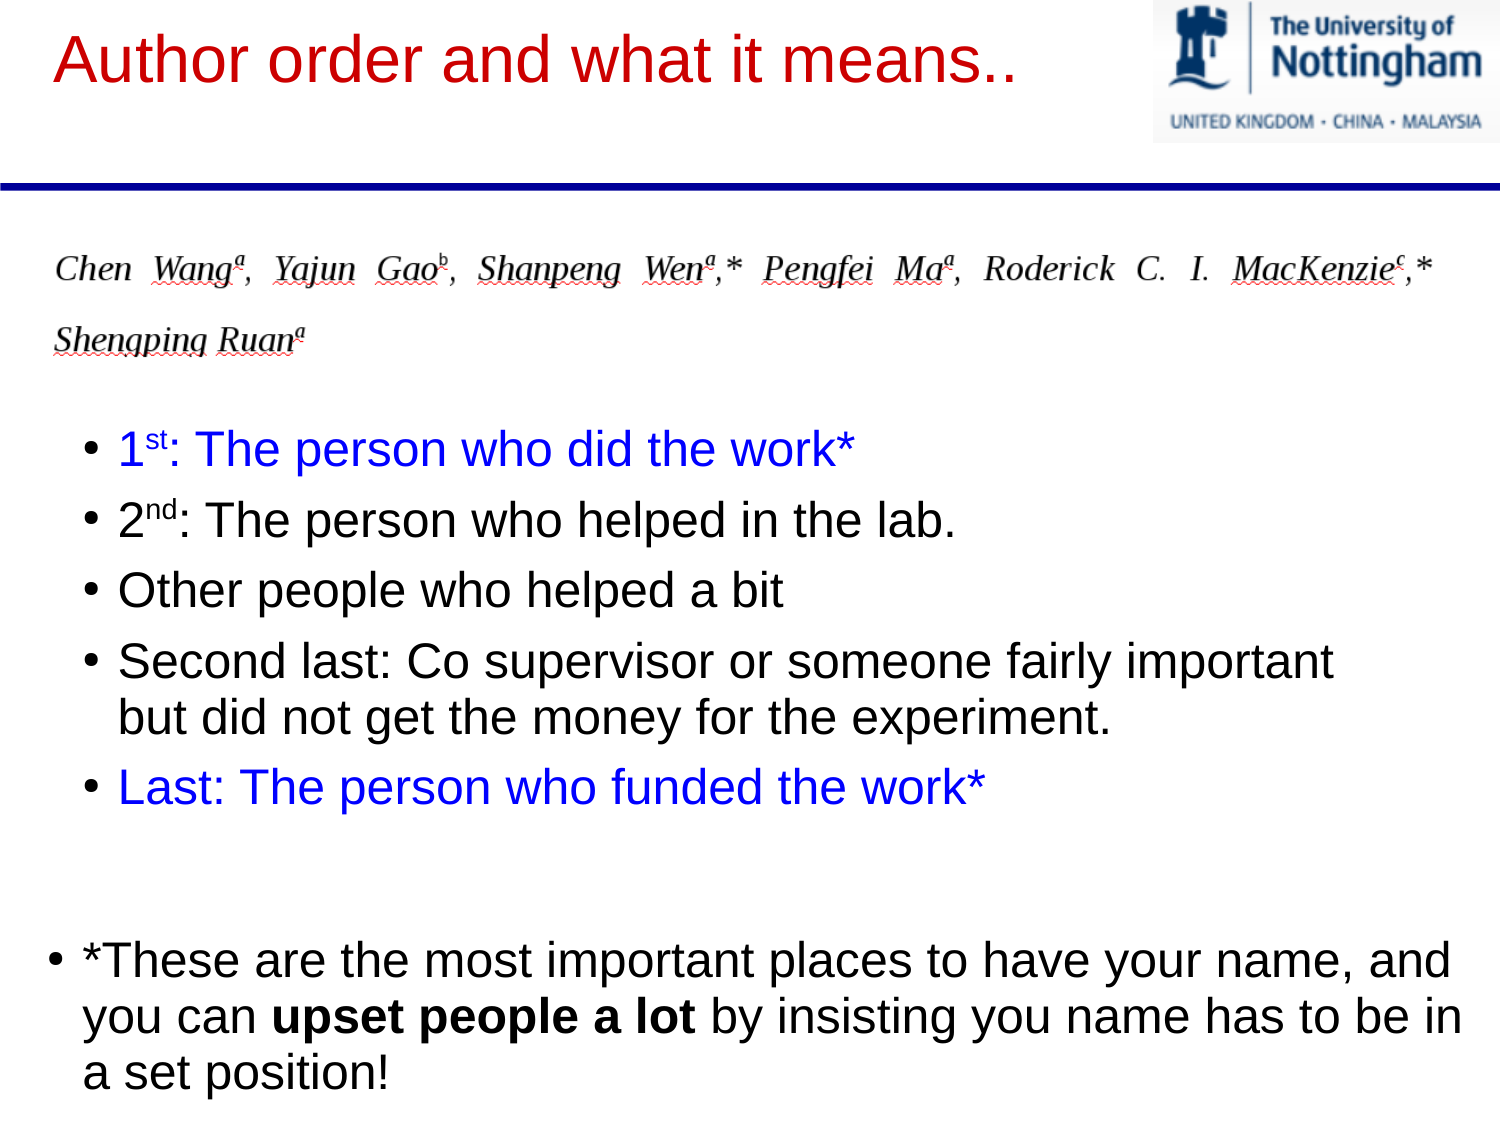

Author order and what it means..
1st: The person who did the work*
2nd: The person who helped in the lab.
Other people who helped a bit
Second last: Co supervisor or someone fairly important but did not get the money for the experiment.
Last: The person who funded the work*
*These are the most important places to have your name, and you can upset people a lot by insisting you name has to be in a set position!